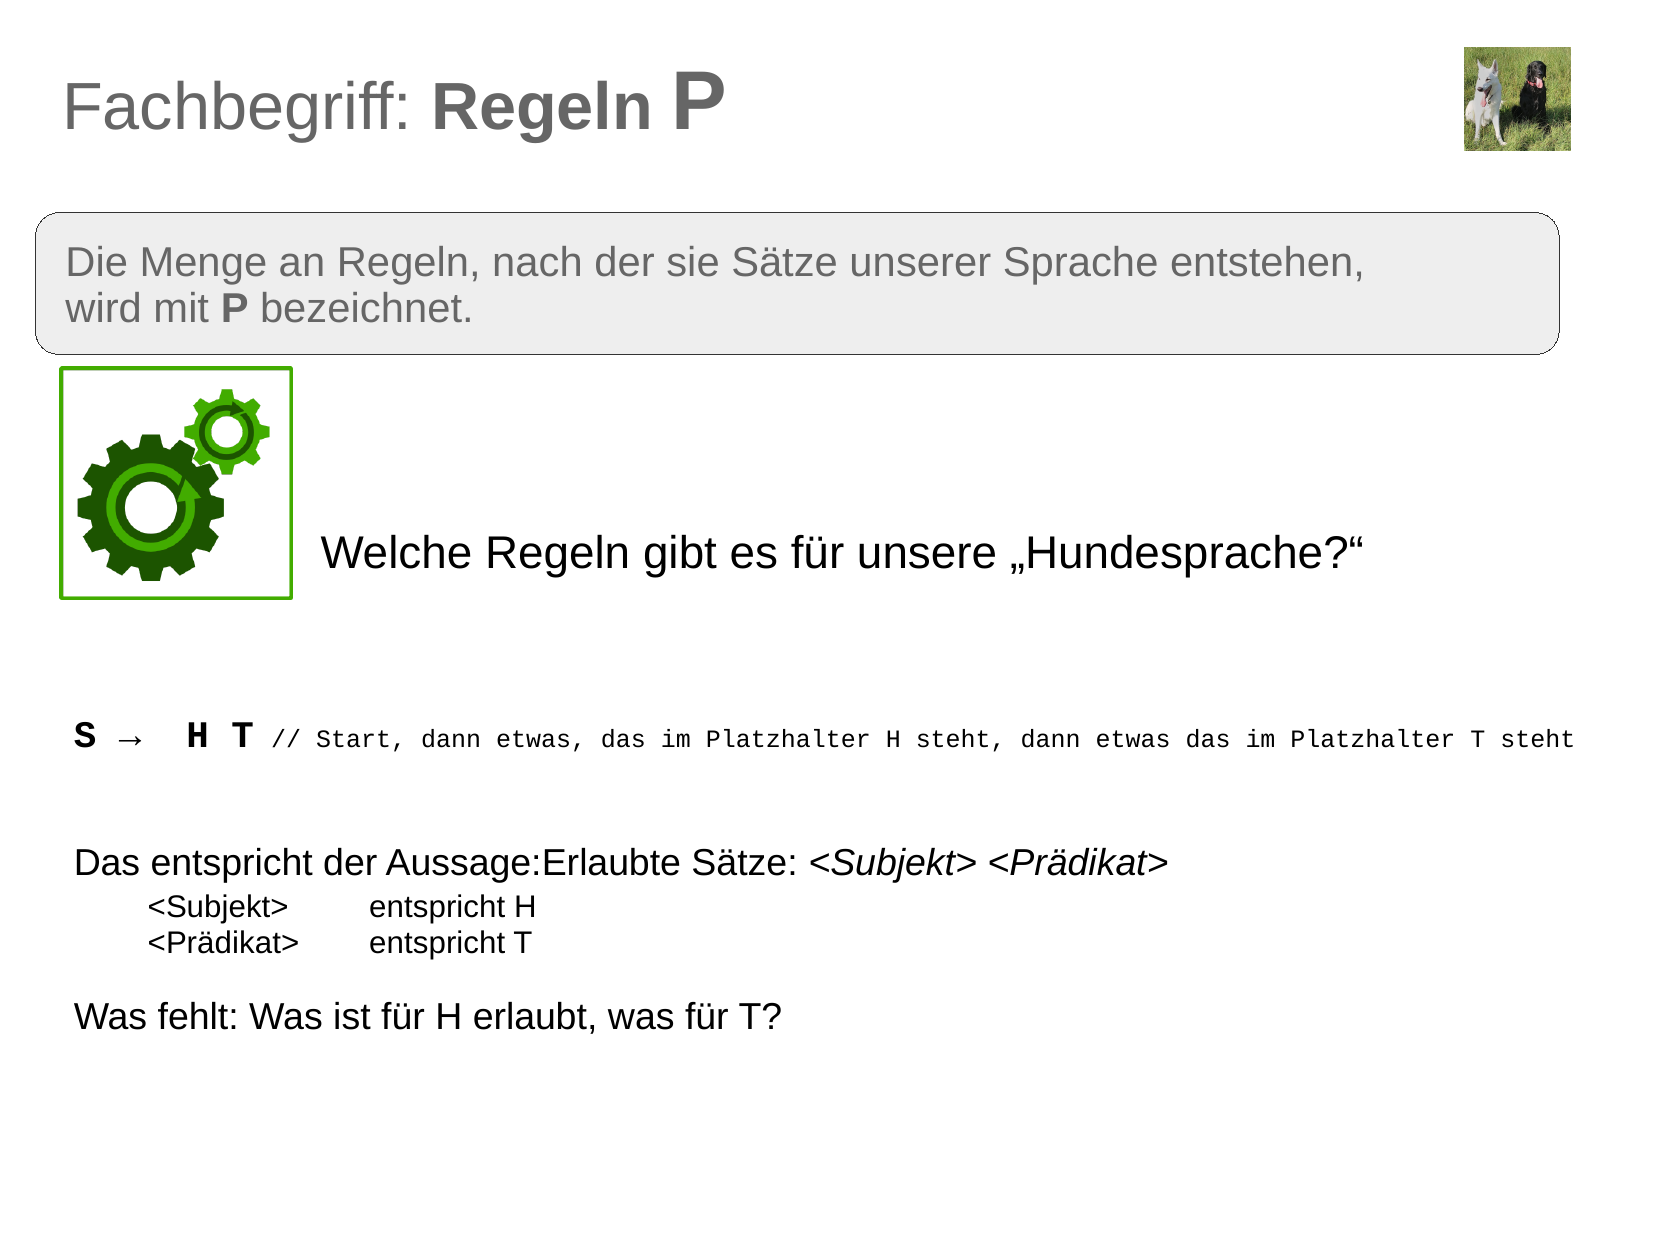

Fachbegriff: Regeln P
Die Menge an Regeln, nach der sie Sätze unserer Sprache entstehen, wird mit P bezeichnet.
Welche Regeln gibt es für unsere „Hundesprache?“
S → H T // Start, dann etwas, das im Platzhalter H steht, dann etwas das im Platzhalter T steht
Das entspricht der Aussage:Erlaubte Sätze: <Subjekt> <Prädikat>
	<Subjekt> 	entspricht H
	<Prädikat>	entspricht T
Was fehlt: Was ist für H erlaubt, was für T?